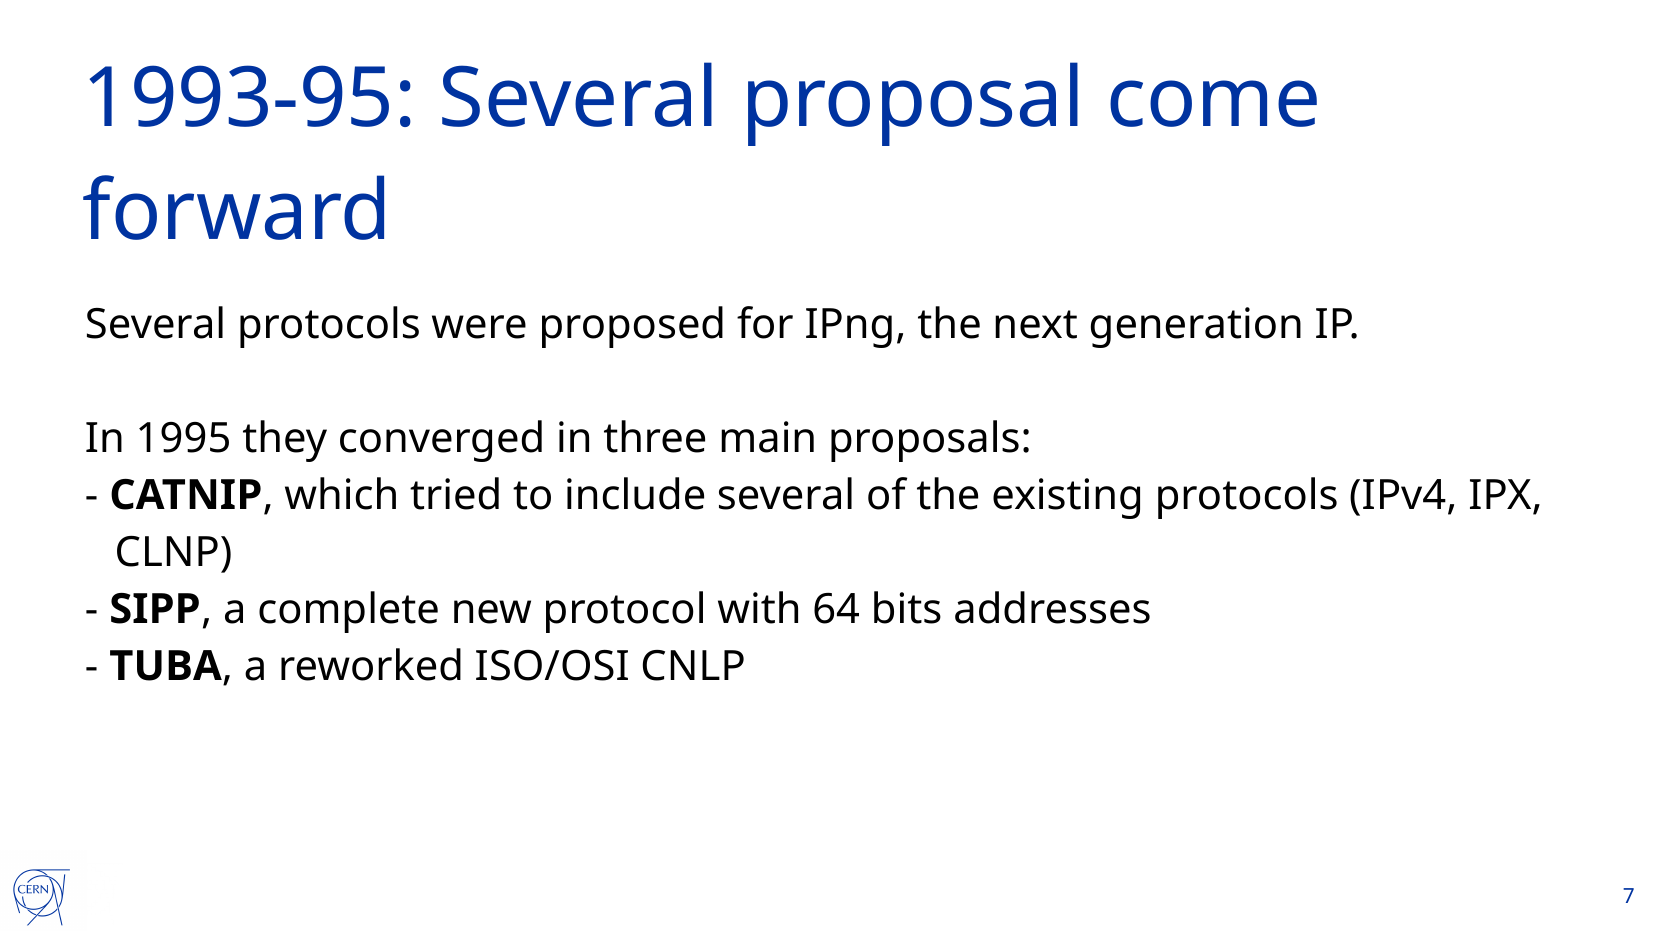

# 1993-95: Several proposal come forward
Several protocols were proposed for IPng, the next generation IP.
In 1995 they converged in three main proposals:
- CATNIP, which tried to include several of the existing protocols (IPv4, IPX, CLNP)
- SIPP, a complete new protocol with 64 bits addresses
- TUBA, a reworked ISO/OSI CNLP